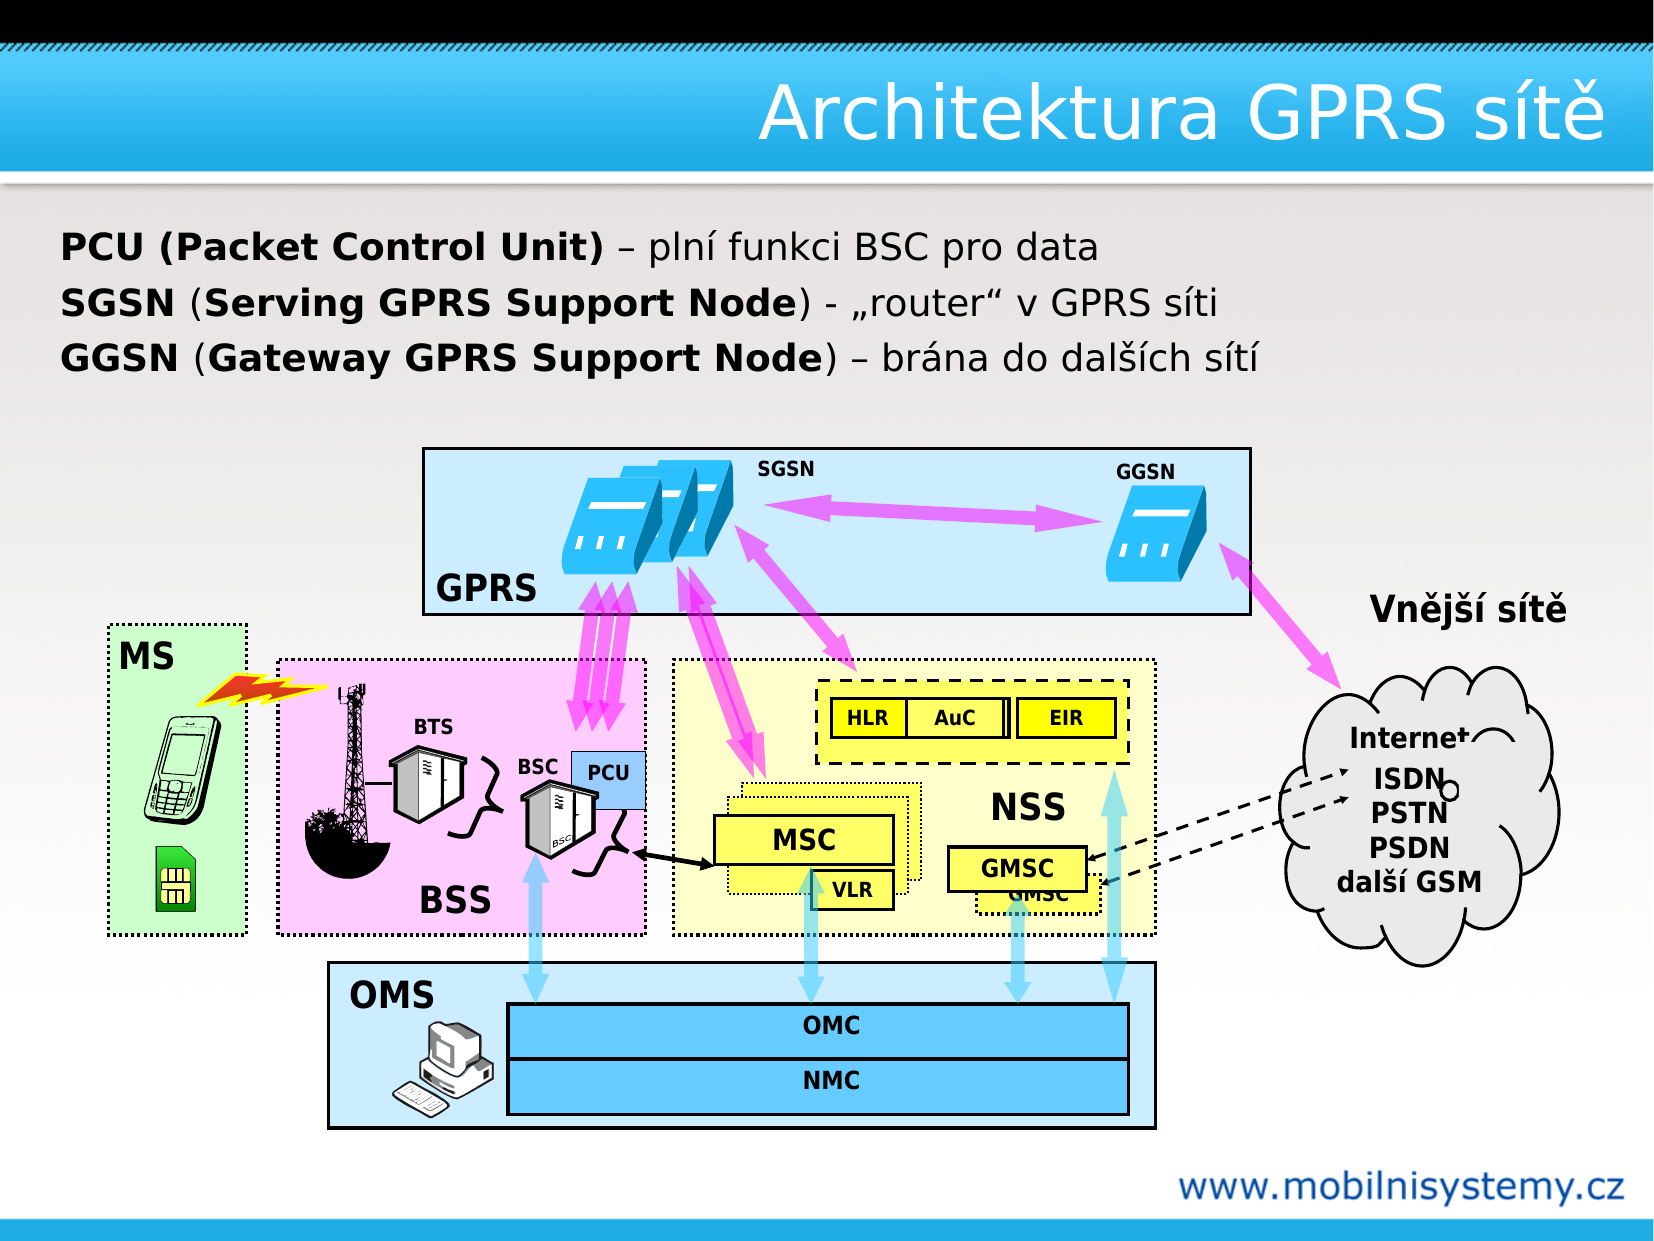

# Architektura GPRS sítě
PCU (Packet Control Unit) – plní funkci BSC pro data
SGSN (Serving GPRS Support Node) - „router“ v GPRS síti
GGSN (Gateway GPRS Support Node) – brána do dalších sítí
SGSN
GGSN
GPRS
PCU
Vnější sítě
MS
Internet
ISDN
PSTN
PSDN
další GSM
AuC
HLR
EIR
BTS
BSC
NSS
MSC
GMSC
VLR
BSS
GMSC
OMS
OMC
NMC